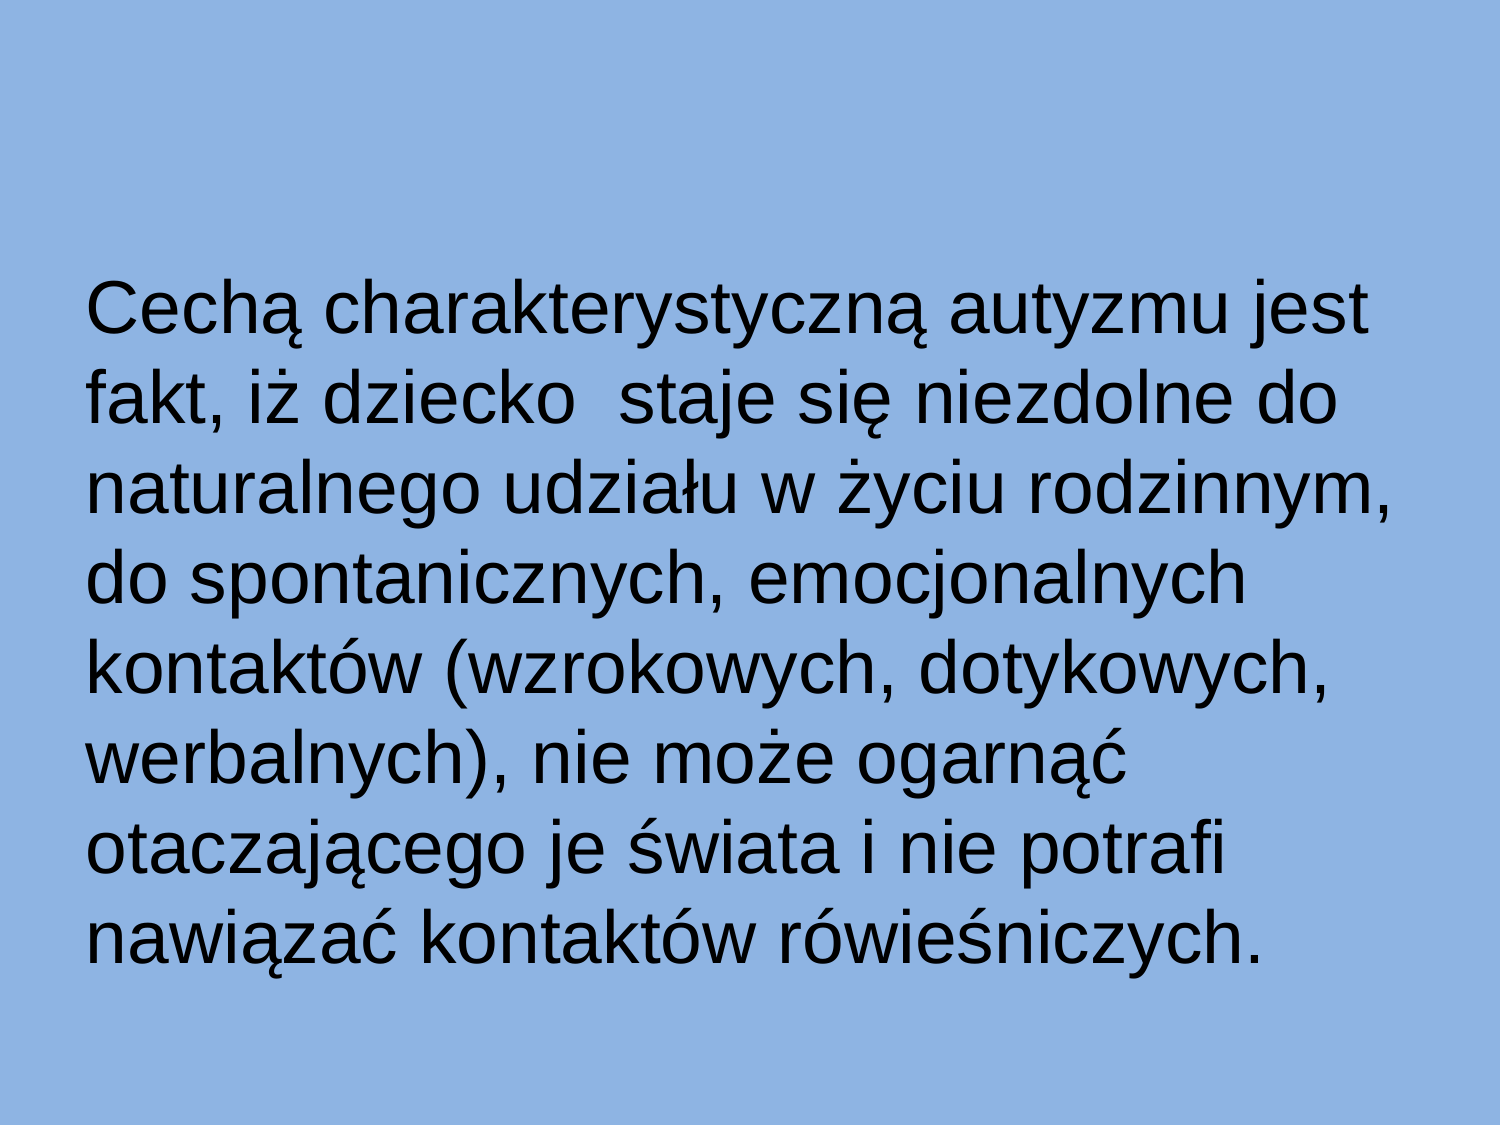

Cechą charakterystyczną autyzmu jest fakt, iż dziecko staje się niezdolne do naturalnego udziału w życiu rodzinnym, do spontanicznych, emocjonalnych kontaktów (wzrokowych, dotykowych, werbalnych), nie może ogarnąć otaczającego je świata i nie potrafi nawiązać kontaktów rówieśniczych.